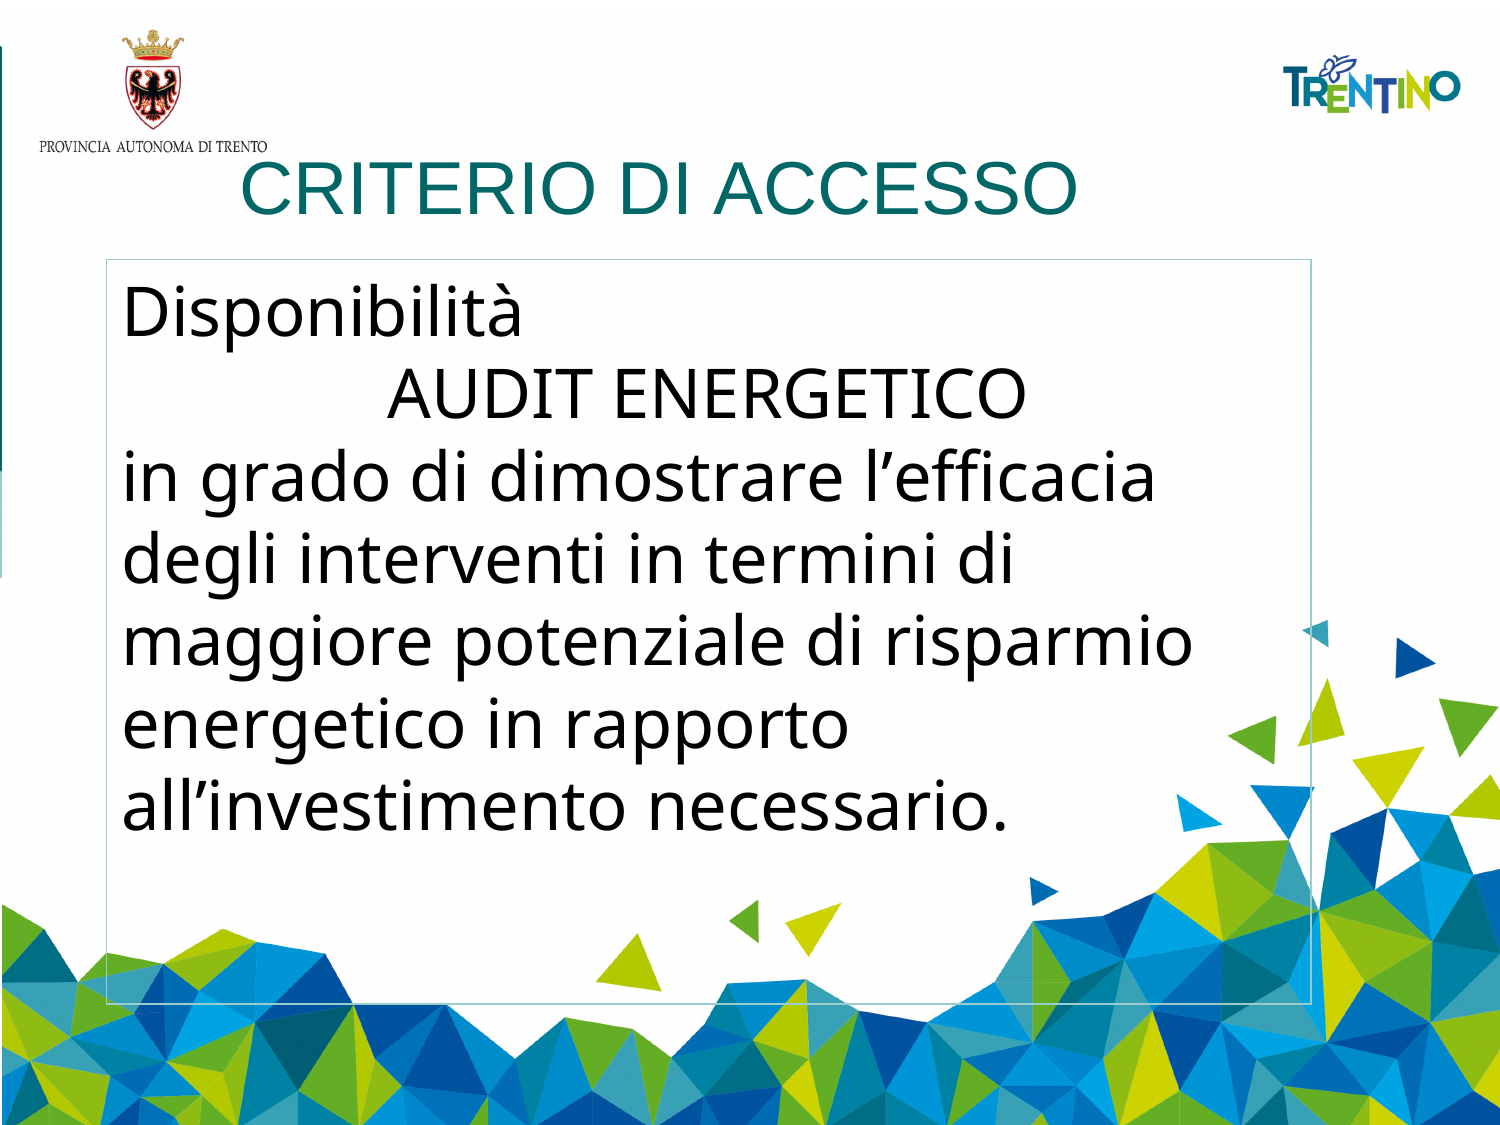

# CRITERIO DI ACCESSO
Disponibilità
AUDIT ENERGETICO
in grado di dimostrare l’efficacia
degli interventi in termini di
maggiore potenziale di risparmio
energetico in rapporto
all’investimento necessario.